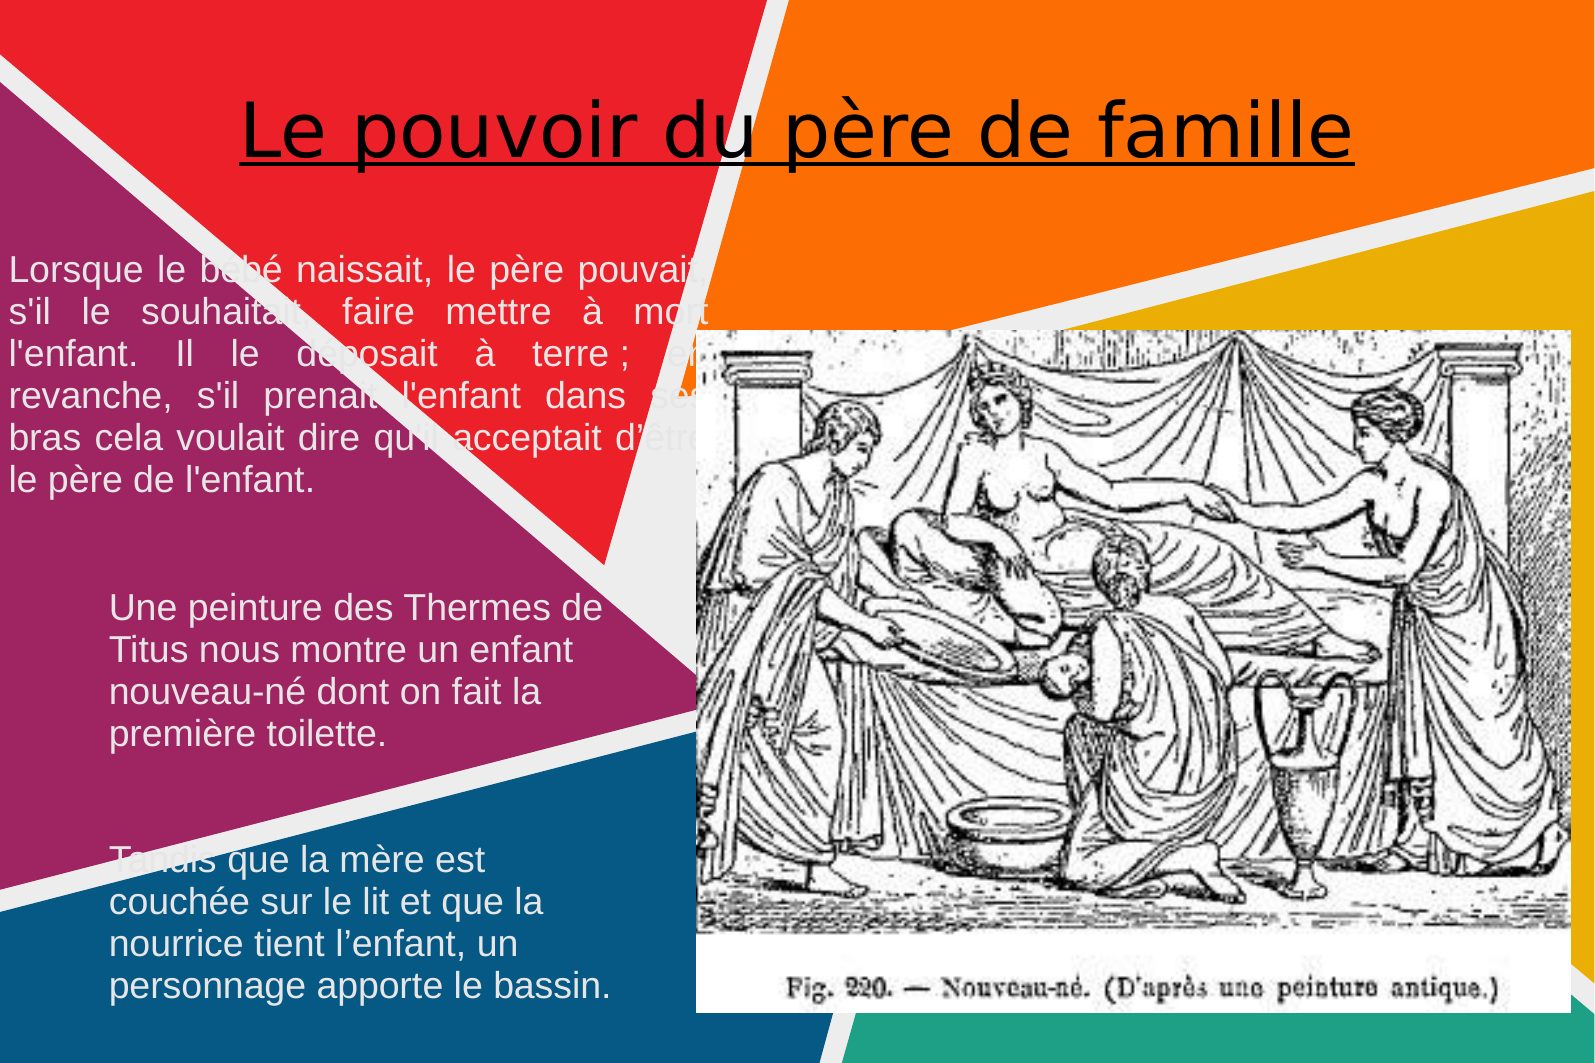

# Le pouvoir du père de famille
Lorsque le bébé naissait, le père pouvait, s'il le souhaitait, faire mettre à mort l'enfant. Il le déposait à terre ; en revanche, s'il prenait l'enfant dans ses bras cela voulait dire qu'il acceptait d’être le père de l'enfant.
Une peinture des Thermes de Titus nous montre un enfant nouveau-né dont on fait la première toilette.
Tandis que la mère est couchée sur le lit et que la nourrice tient l’enfant, un personnage apporte le bassin.